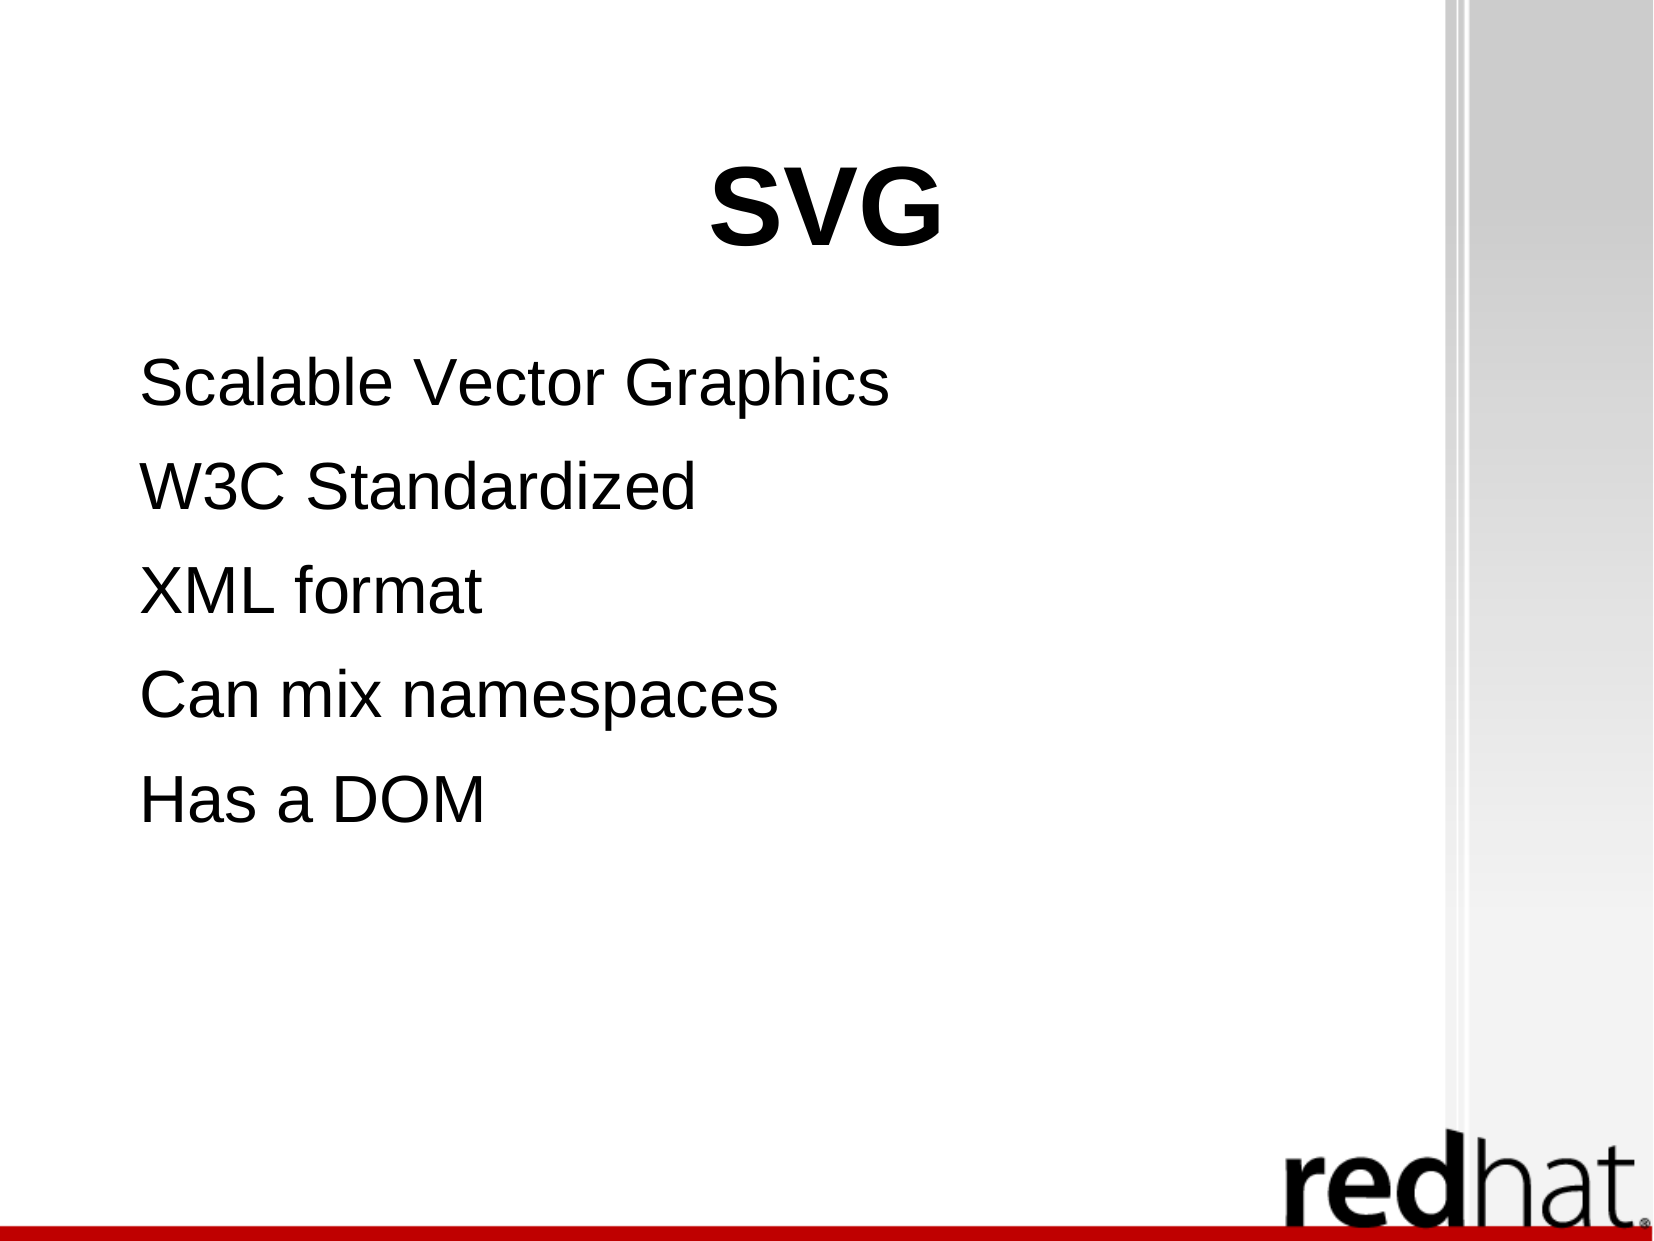

# SVG
Scalable Vector Graphics
W3C Standardized
XML format
Can mix namespaces
Has a DOM